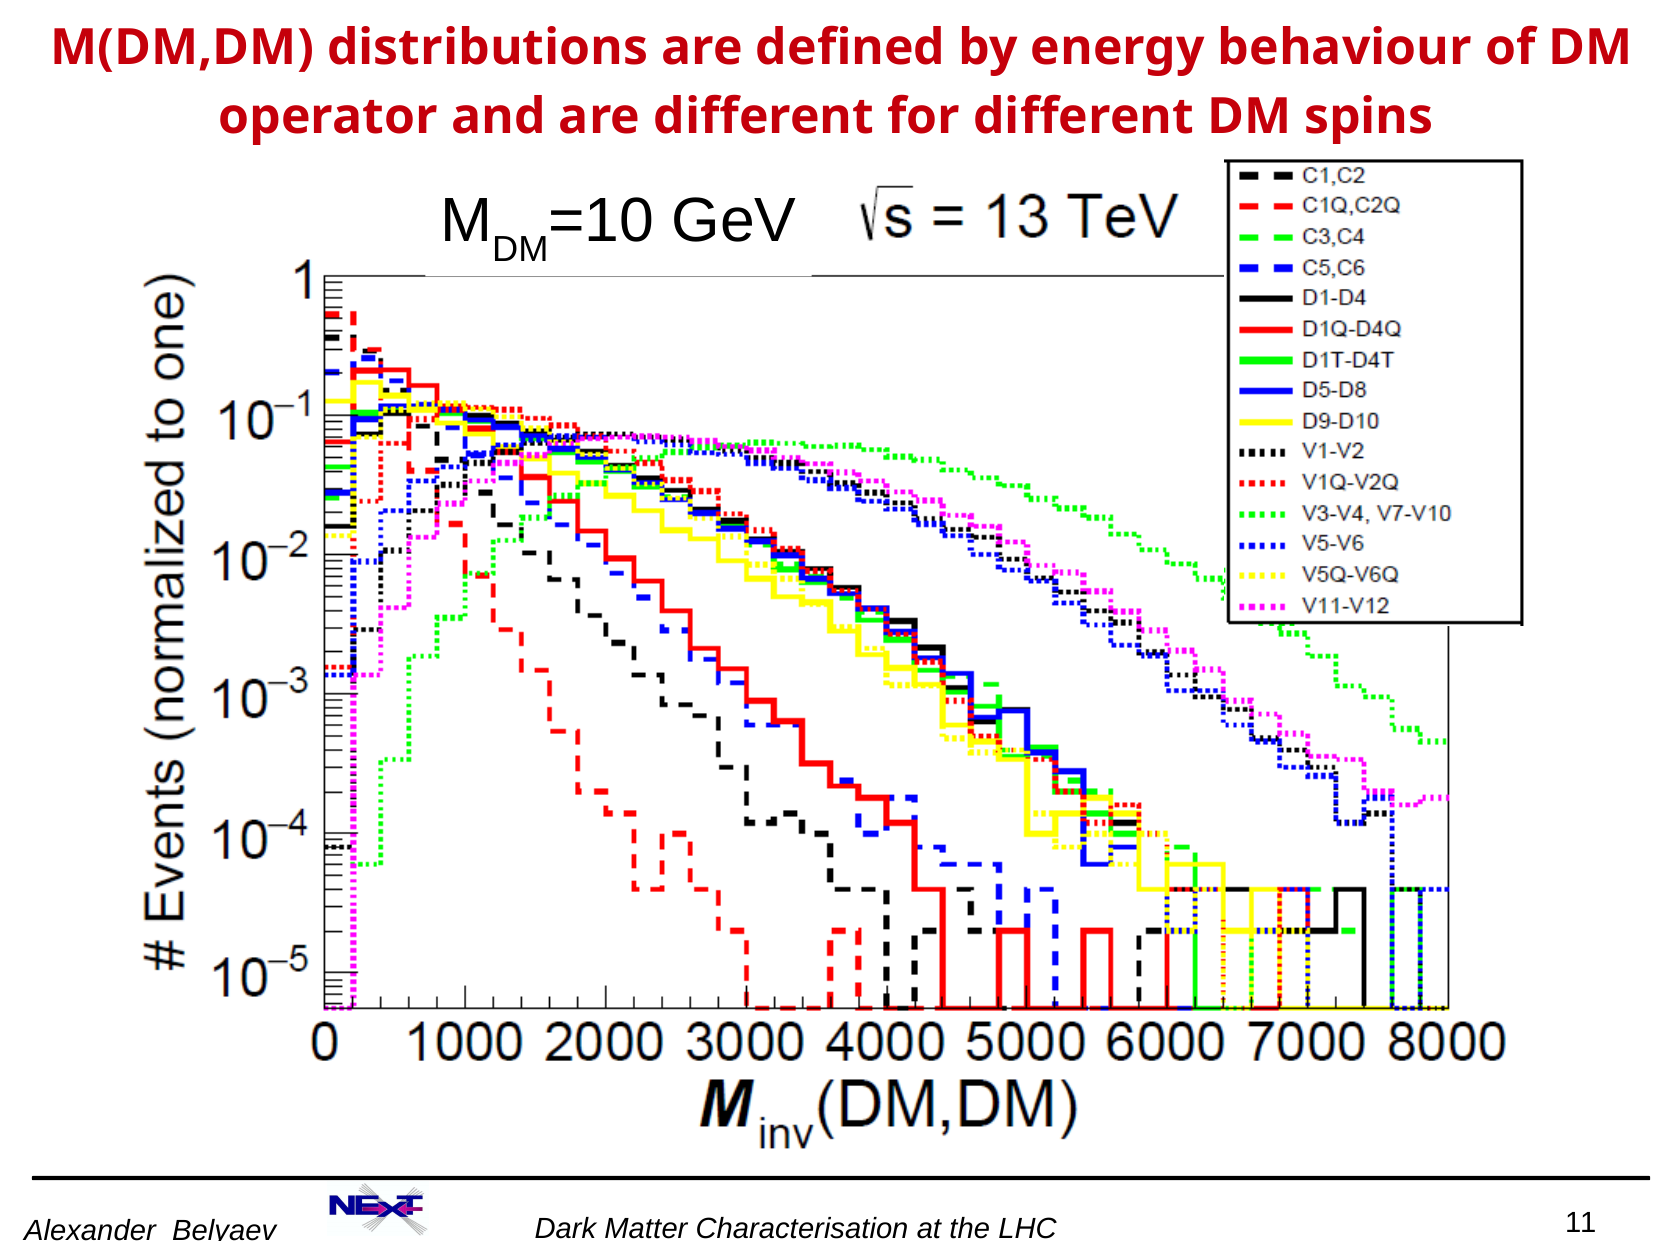

# M(DM,DM) distributions are defined by energy behaviour of DM operator and are different for different DM spins
MDM=10 GeV